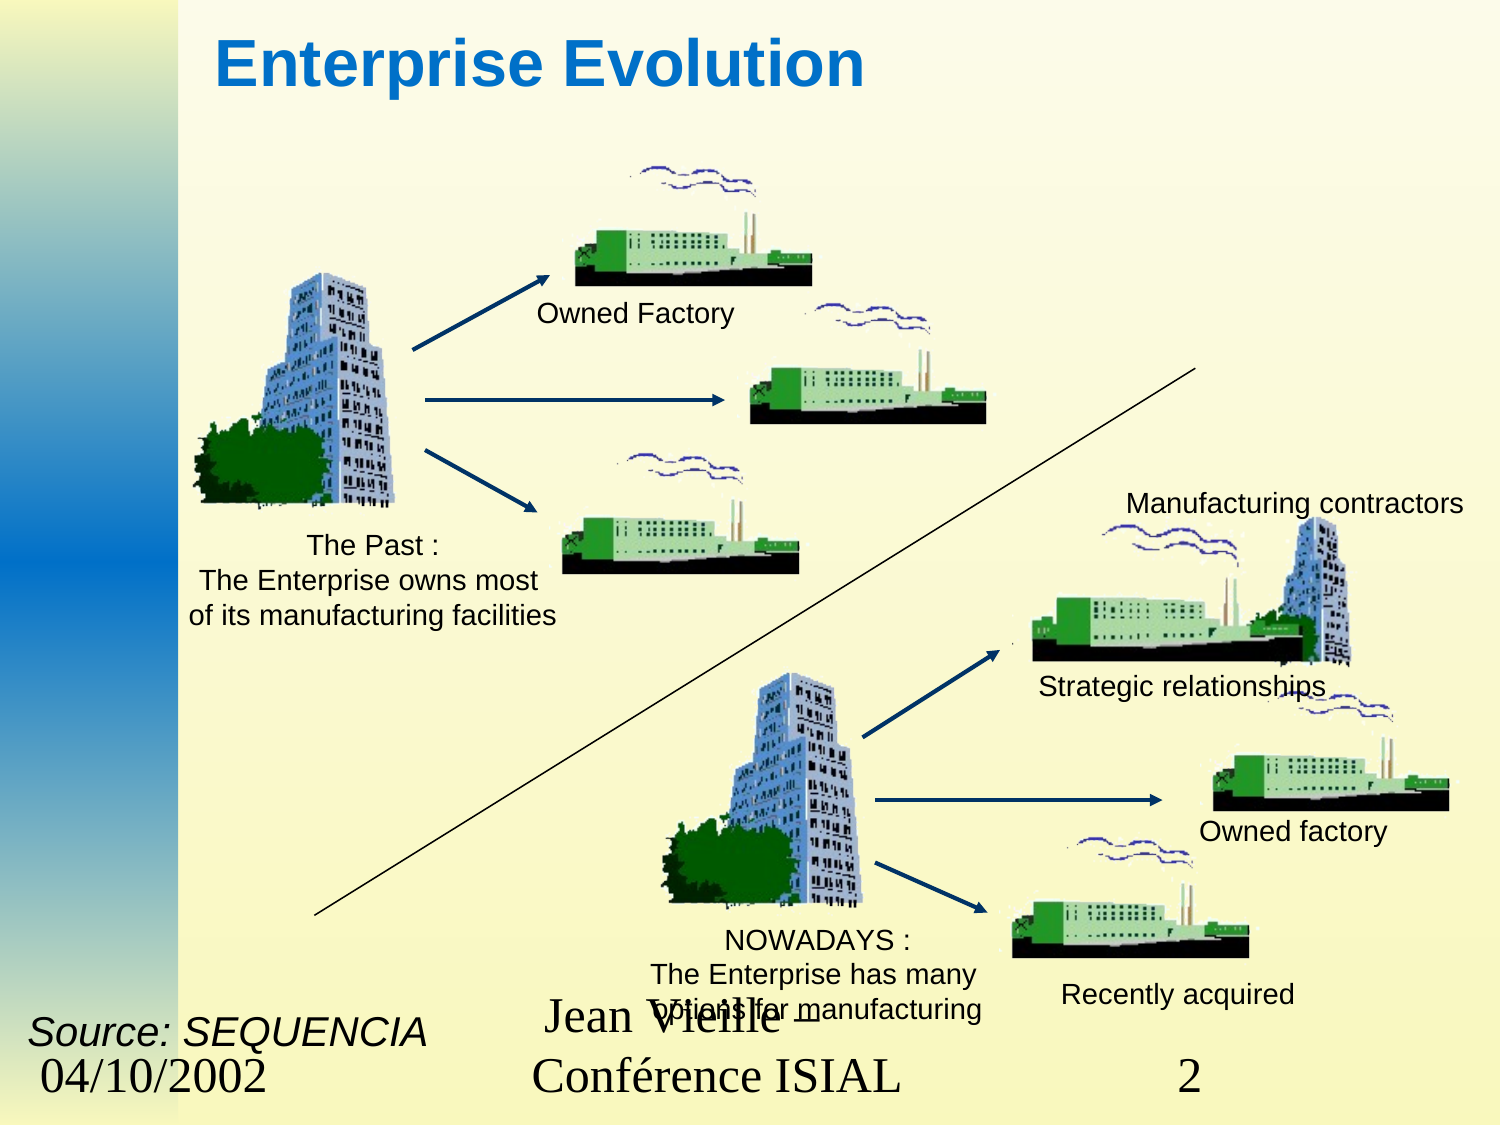

# Enterprise Evolution
Owned Factory
The Past :
The Enterprise owns most
of its manufacturing facilities
Owned factory
NOWADAYS :
The Enterprise has many
options for manufacturing
Manufacturing contractors
Strategic relationships
Recently acquired
Source: SEQUENCIA
2